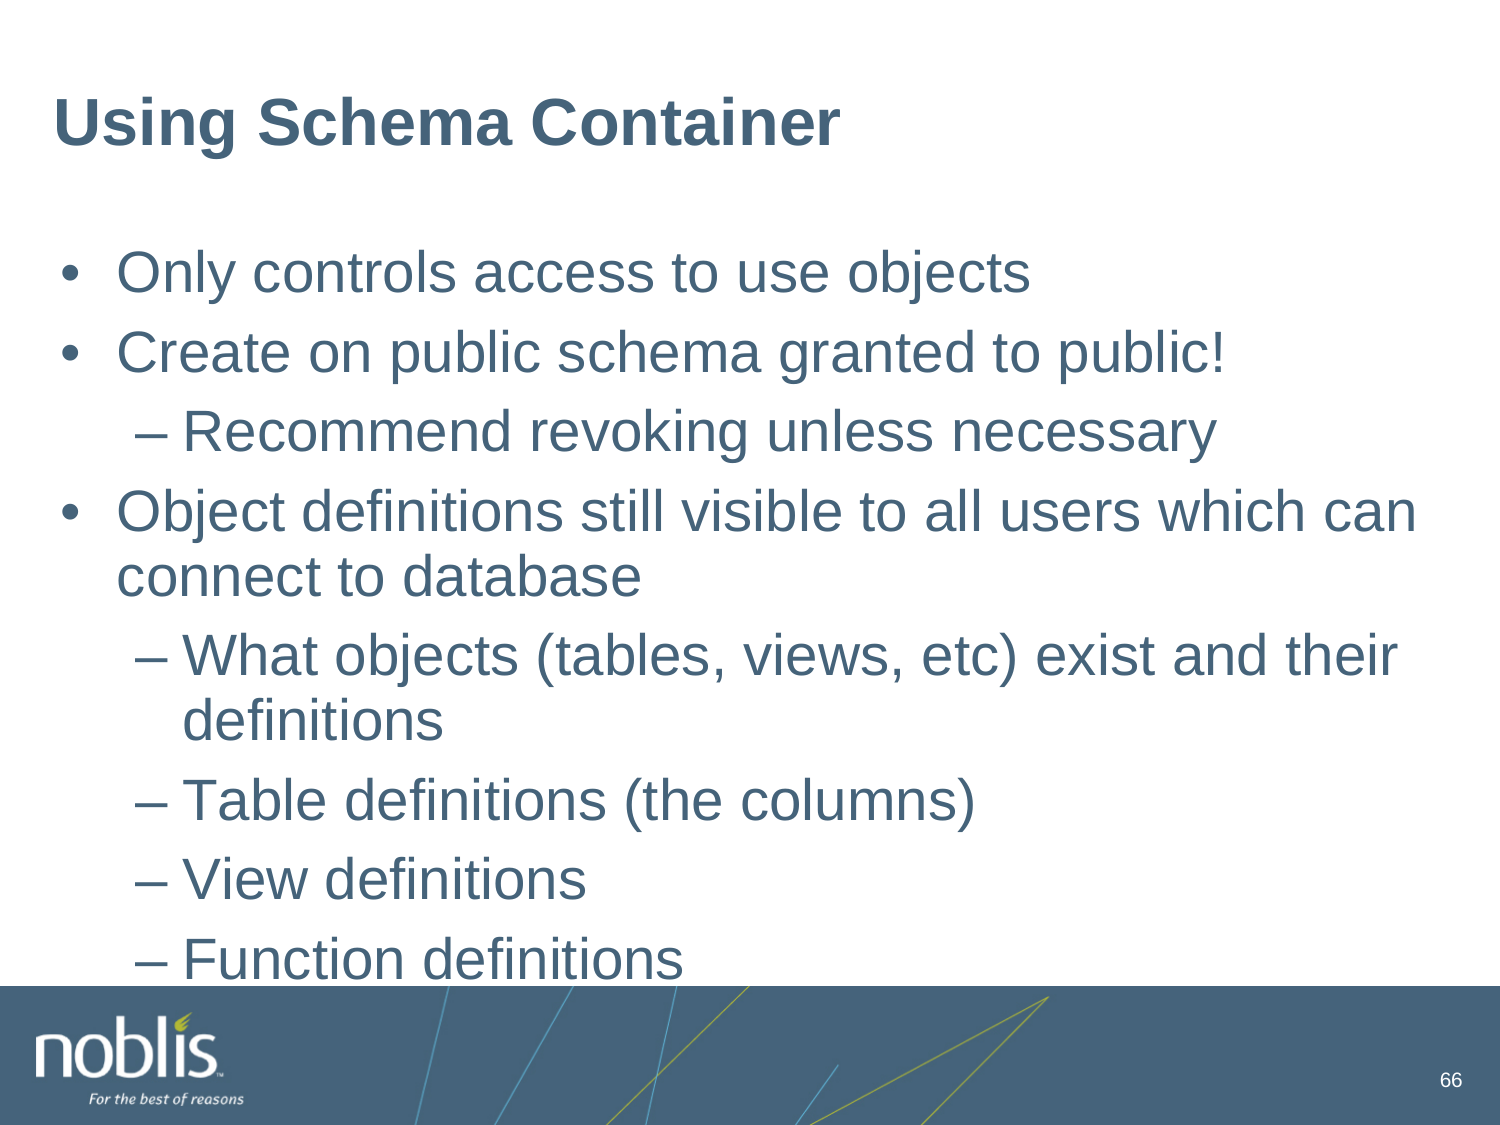

# Using Schema Container
Only controls access to use objects
Create on public schema granted to public!
Recommend revoking unless necessary
Object definitions still visible to all users which can connect to database
What objects (tables, views, etc) exist and their definitions
Table definitions (the columns)
View definitions
Function definitions